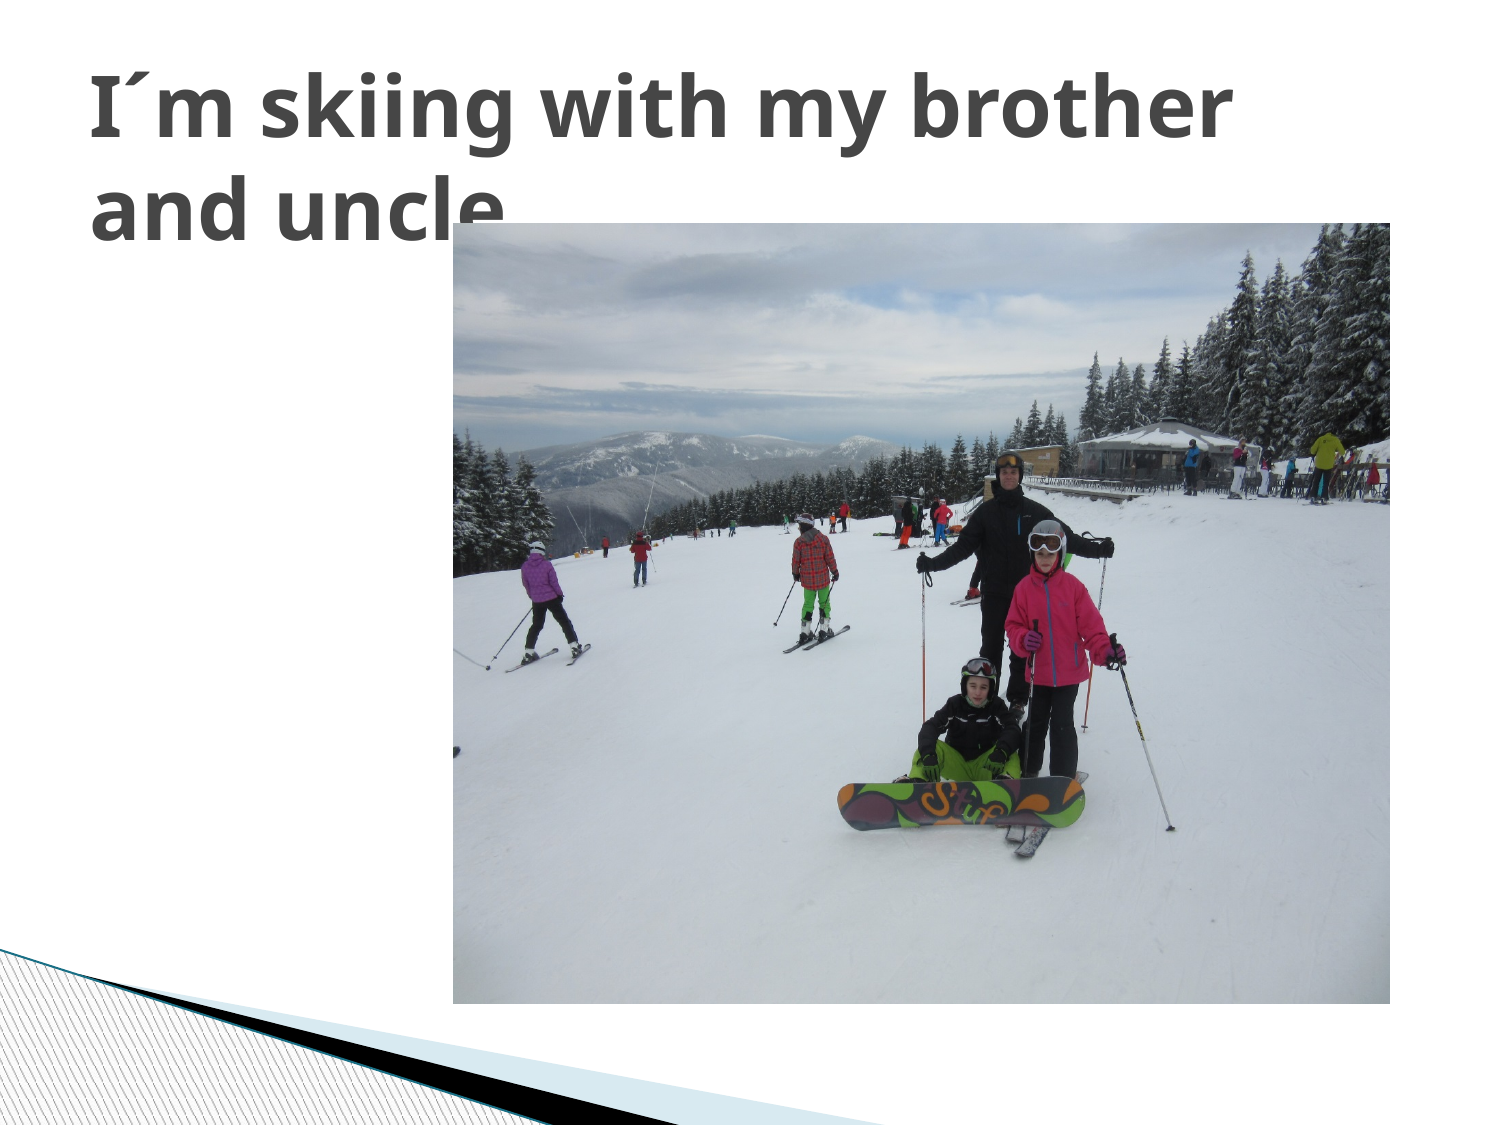

# I´m skiing with my brother and uncle.